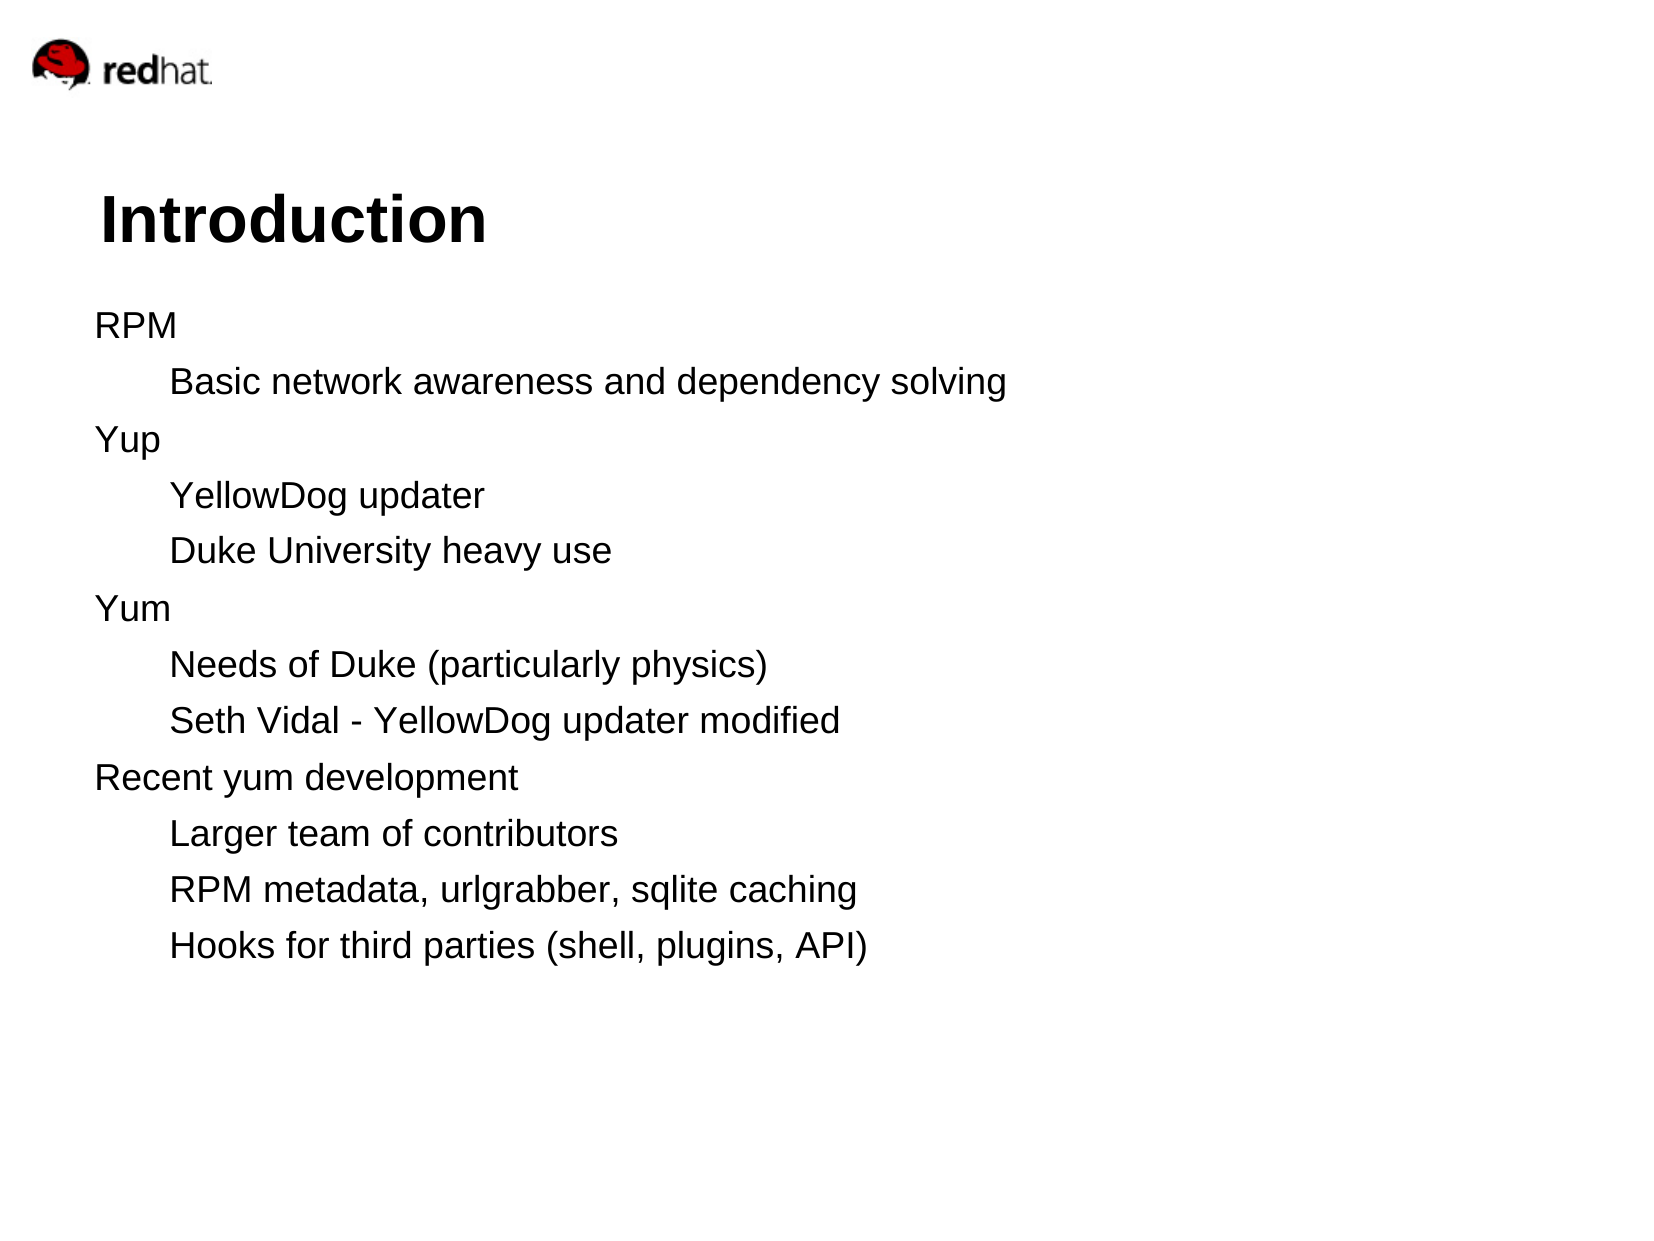

# Introduction
RPM
Basic network awareness and dependency solving
Yup
YellowDog updater
Duke University heavy use
Yum
Needs of Duke (particularly physics)
Seth Vidal - YellowDog updater modified
Recent yum development
Larger team of contributors
RPM metadata, urlgrabber, sqlite caching
Hooks for third parties (shell, plugins, API)